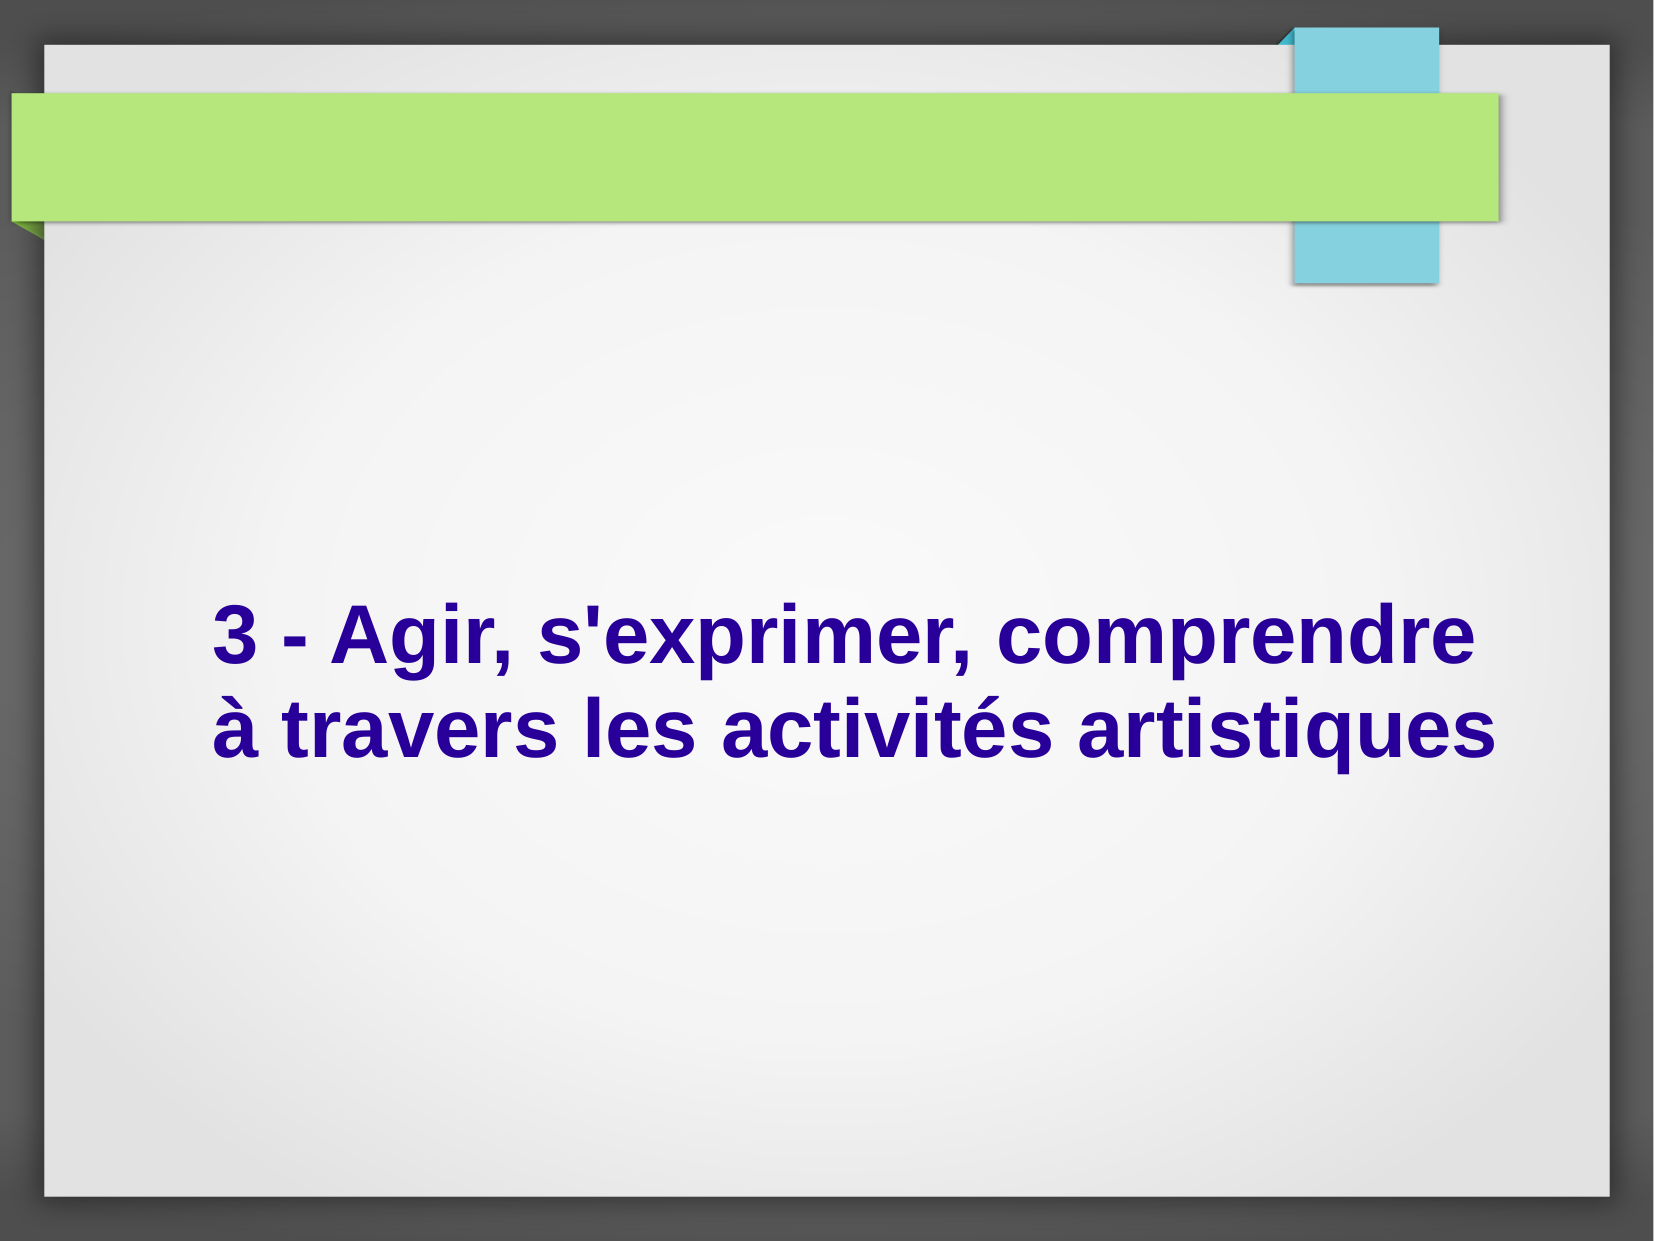

# 3 - Agir, s'exprimer, comprendre à travers les activités artistiques